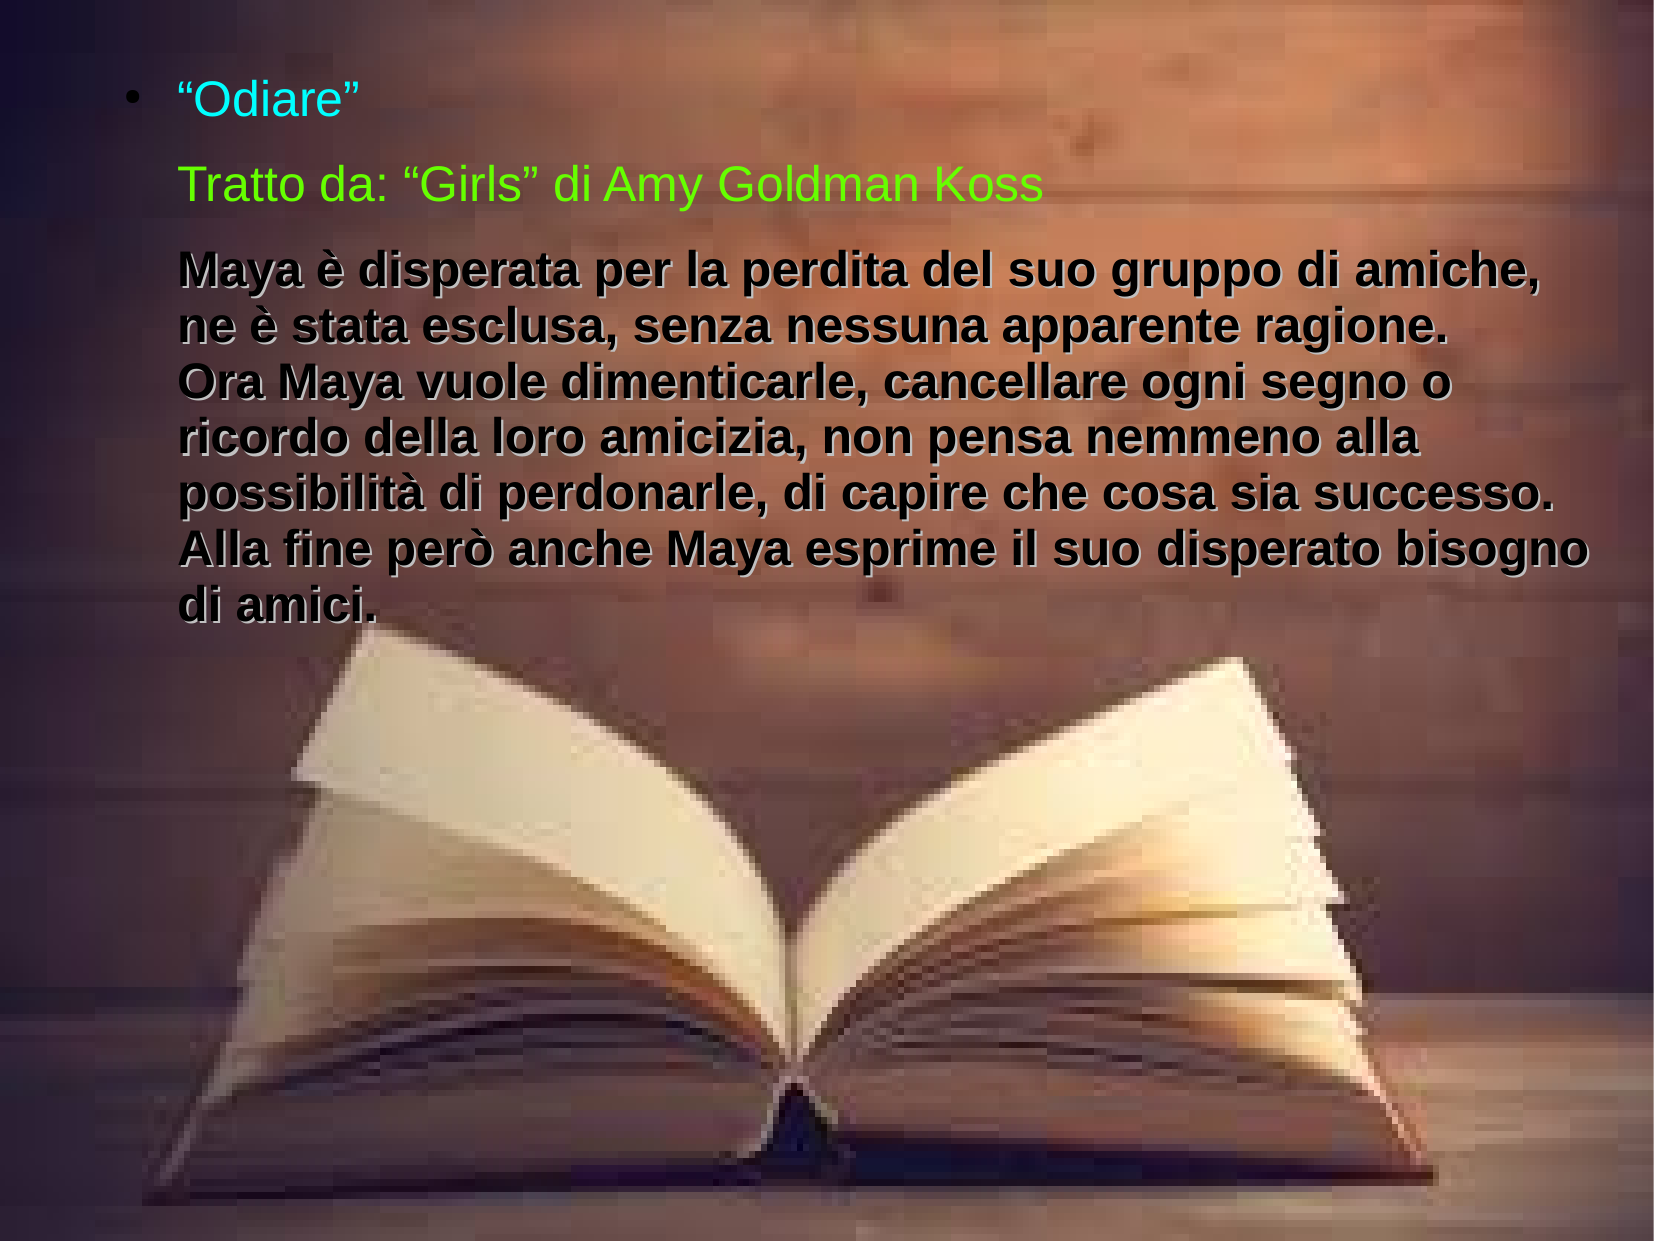

# “Odiare”
Tratto da: “Girls” di Amy Goldman Koss
Maya è disperata per la perdita del suo gruppo di amiche, ne è stata esclusa, senza nessuna apparente ragione. Ora Maya vuole dimenticarle, cancellare ogni segno o ricordo della loro amicizia, non pensa nemmeno alla possibilità di perdonarle, di capire che cosa sia successo. Alla fine però anche Maya esprime il suo disperato bisogno di amici.